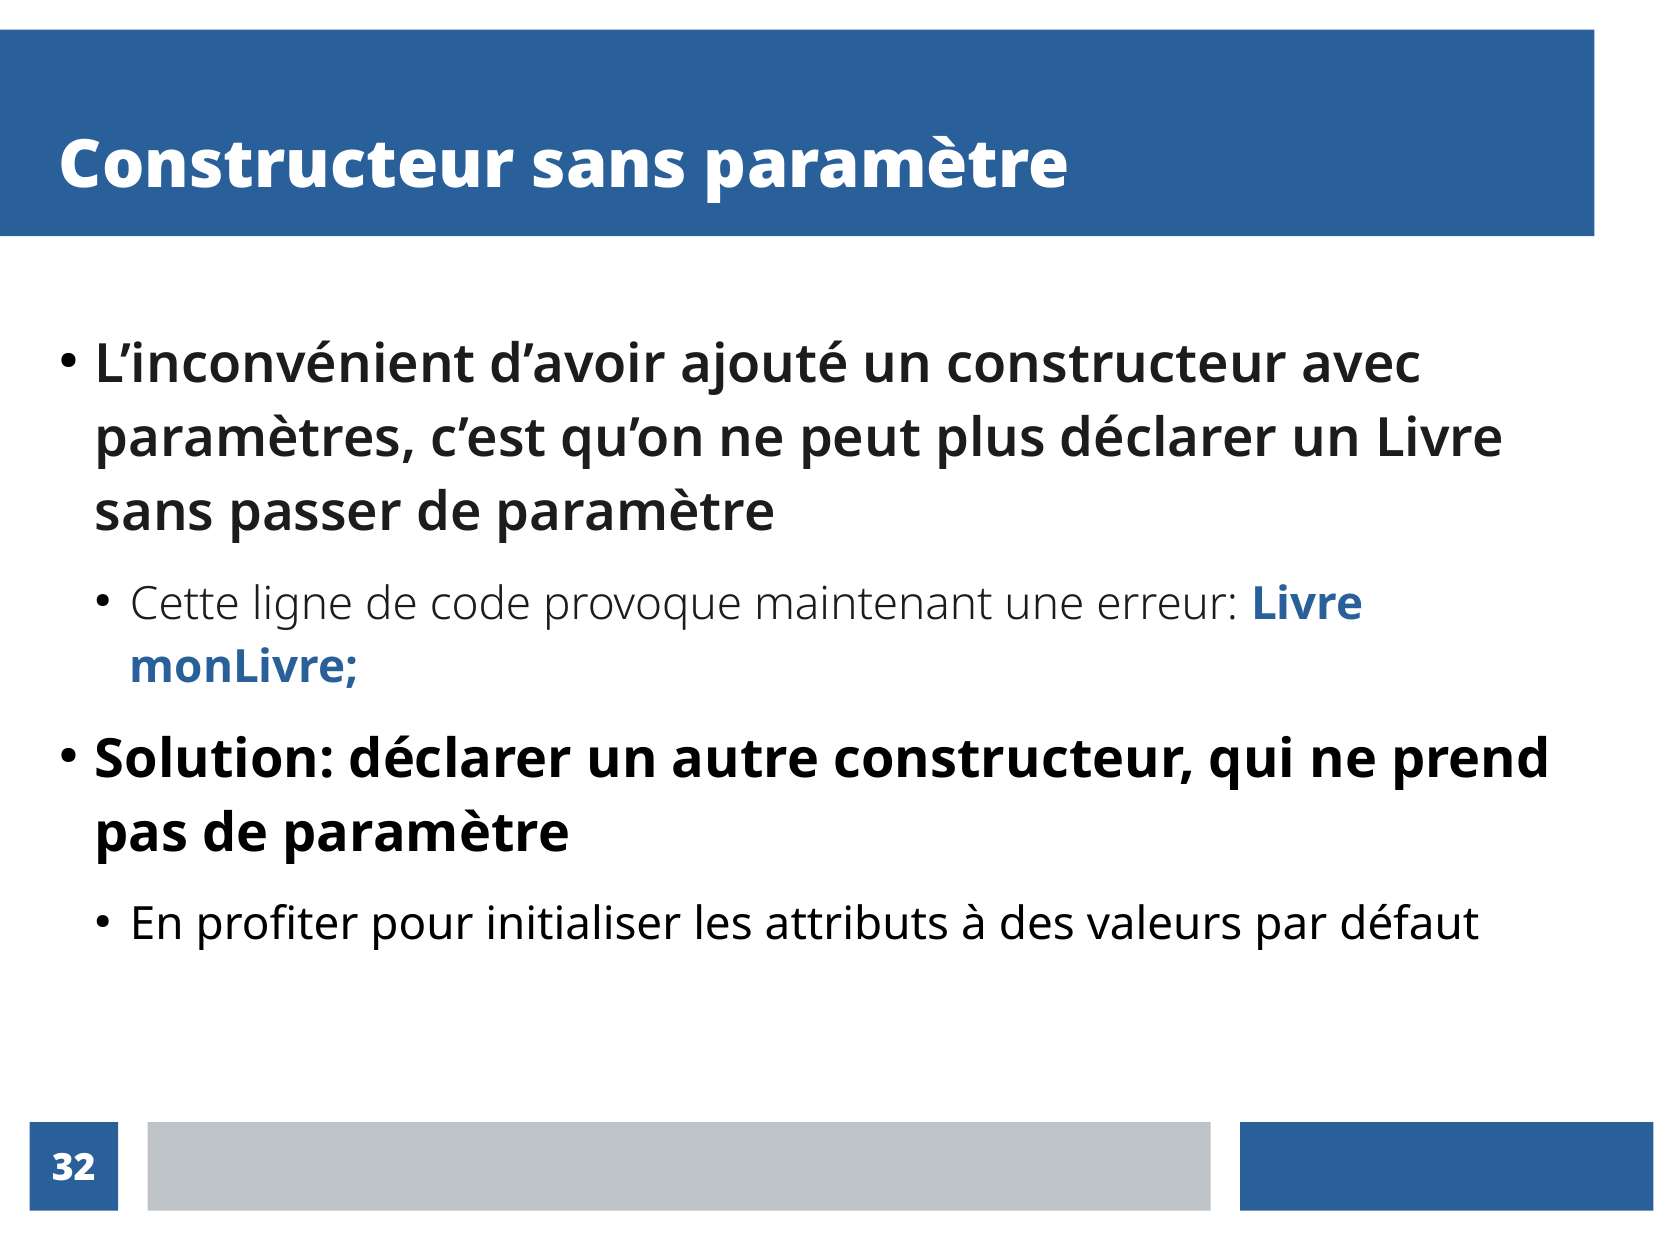

# Constructeur sans paramètre
L’inconvénient d’avoir ajouté un constructeur avec paramètres, c’est qu’on ne peut plus déclarer un Livre sans passer de paramètre
Cette ligne de code provoque maintenant une erreur: Livre monLivre;
Solution: déclarer un autre constructeur, qui ne prend pas de paramètre
En profiter pour initialiser les attributs à des valeurs par défaut
32